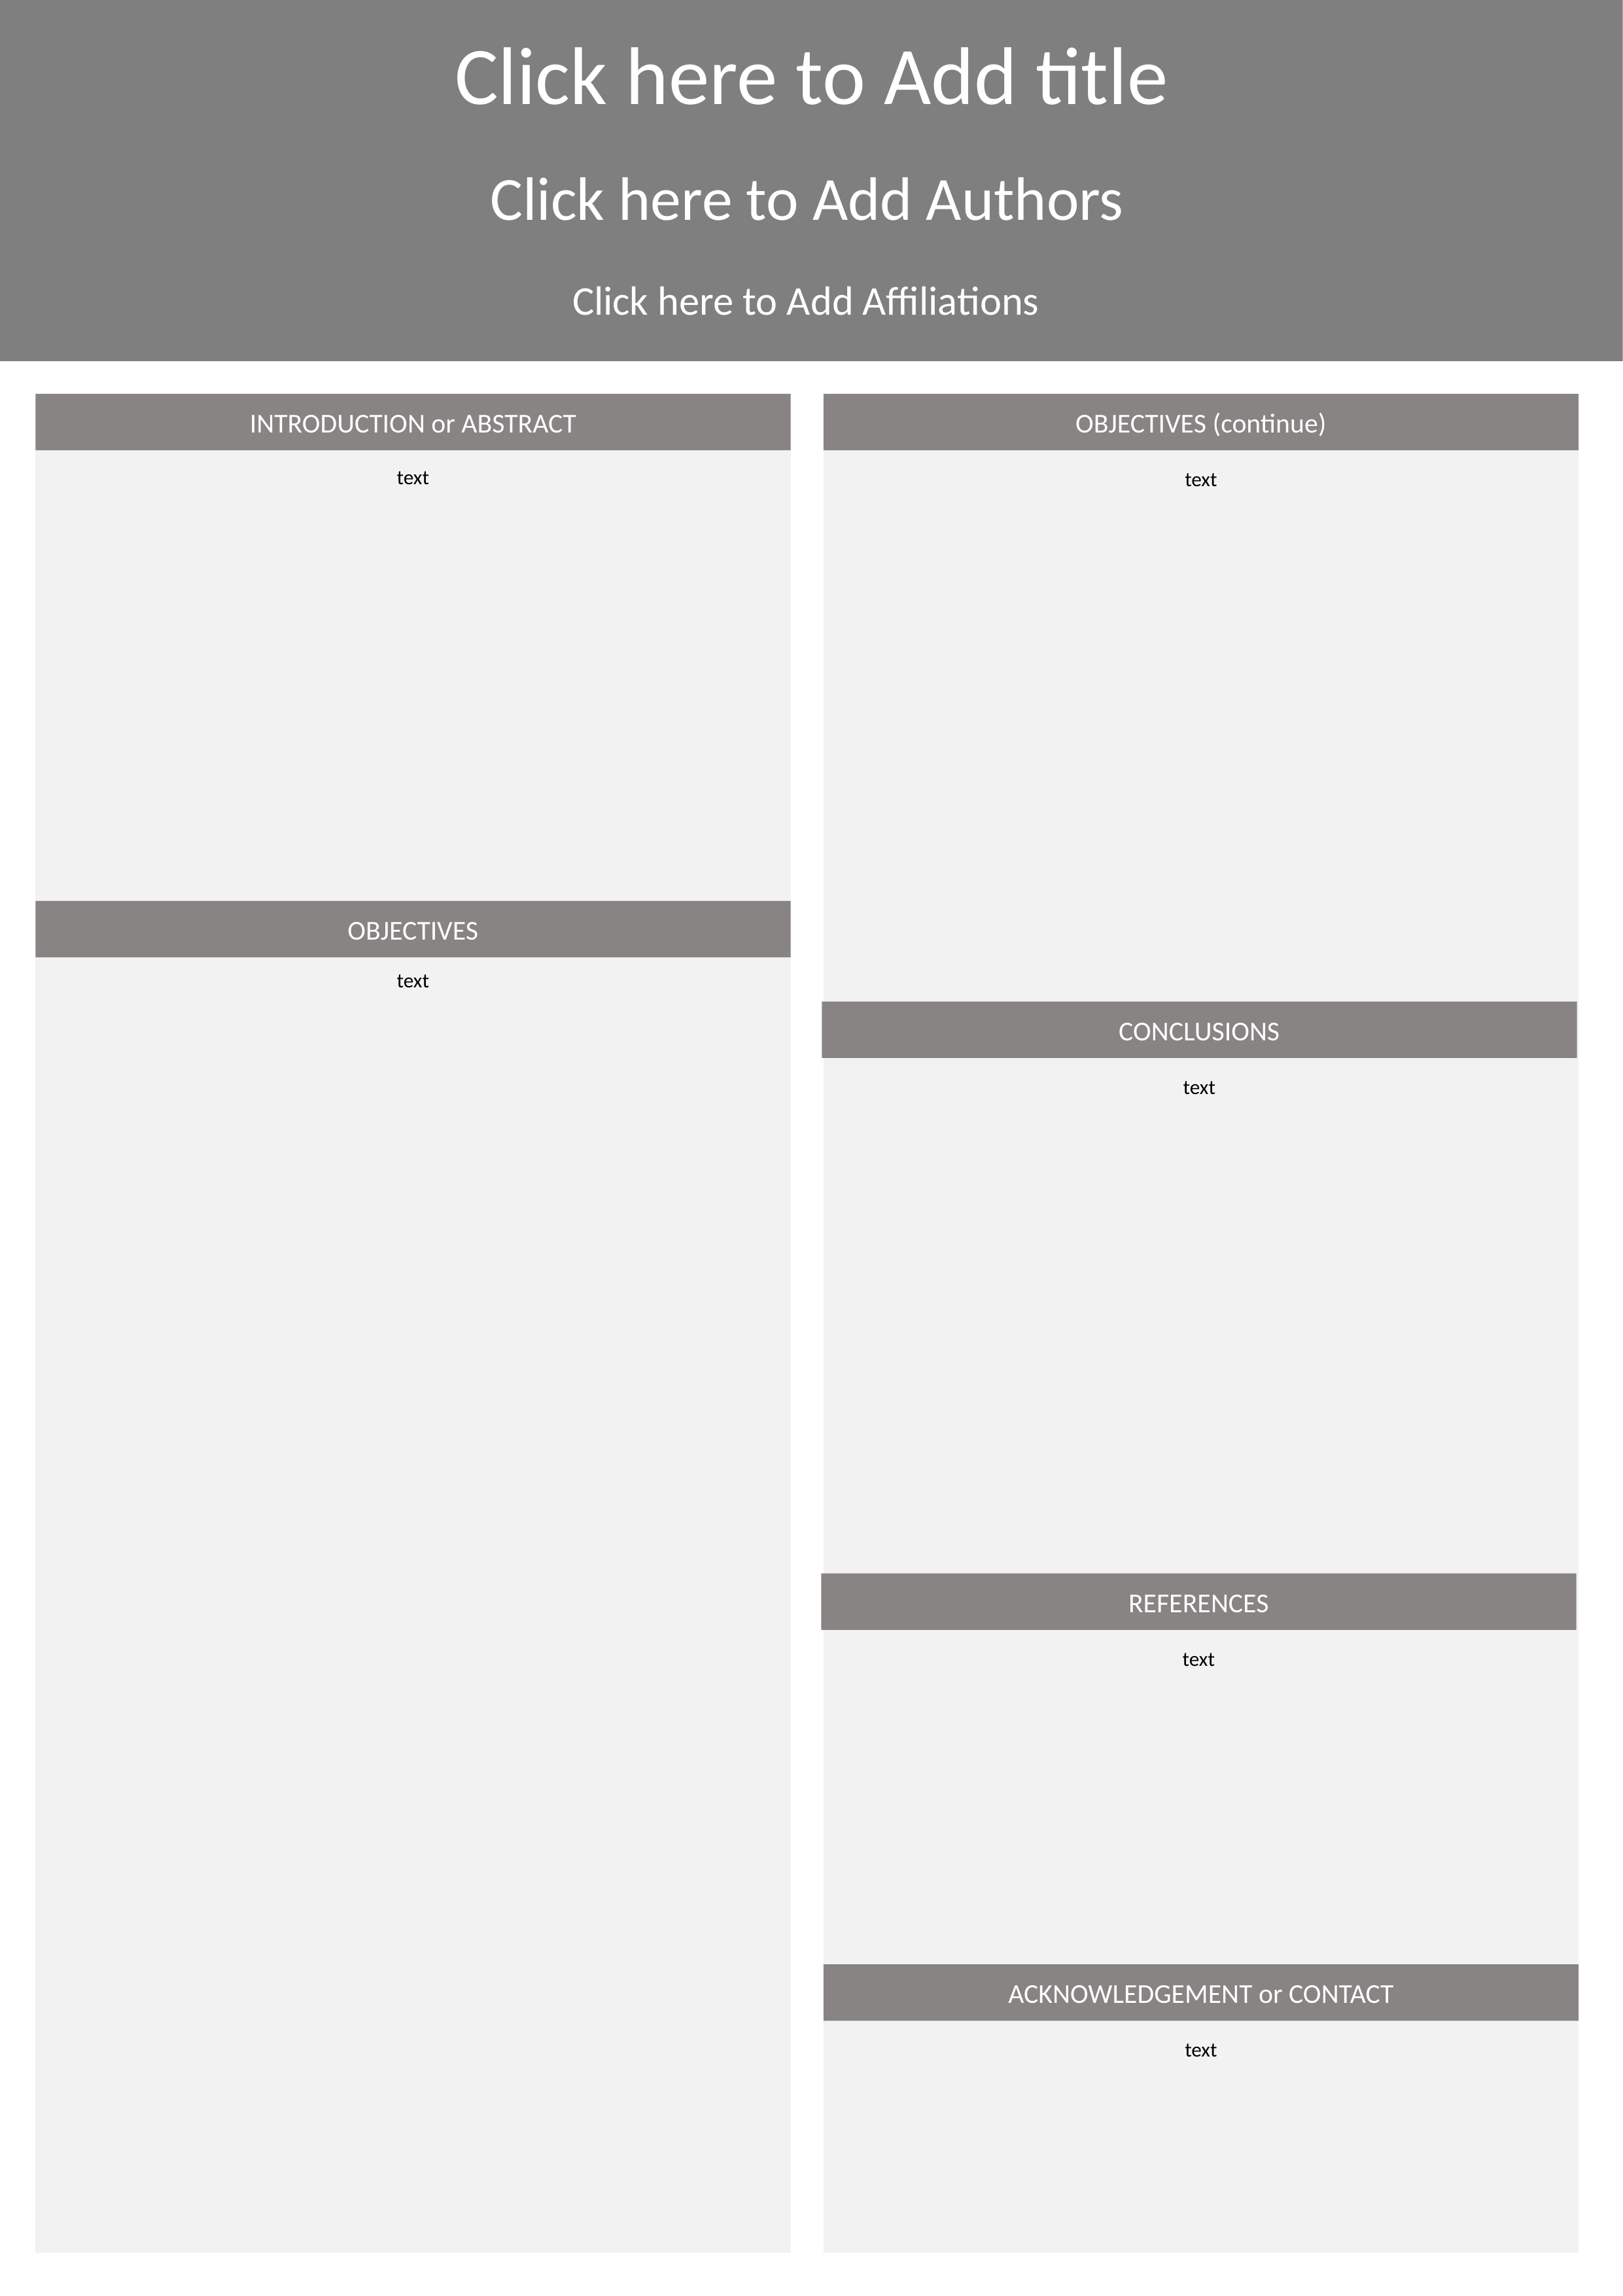

Click here to Add title
Click here to Add Authors
Click here to Add Affiliations
INTRODUCTION or ABSTRACT
OBJECTIVES (continue)
text
text
OBJECTIVES
text
CONCLUSIONS
text
REFERENCES
text
ACKNOWLEDGEMENT or CONTACT
text